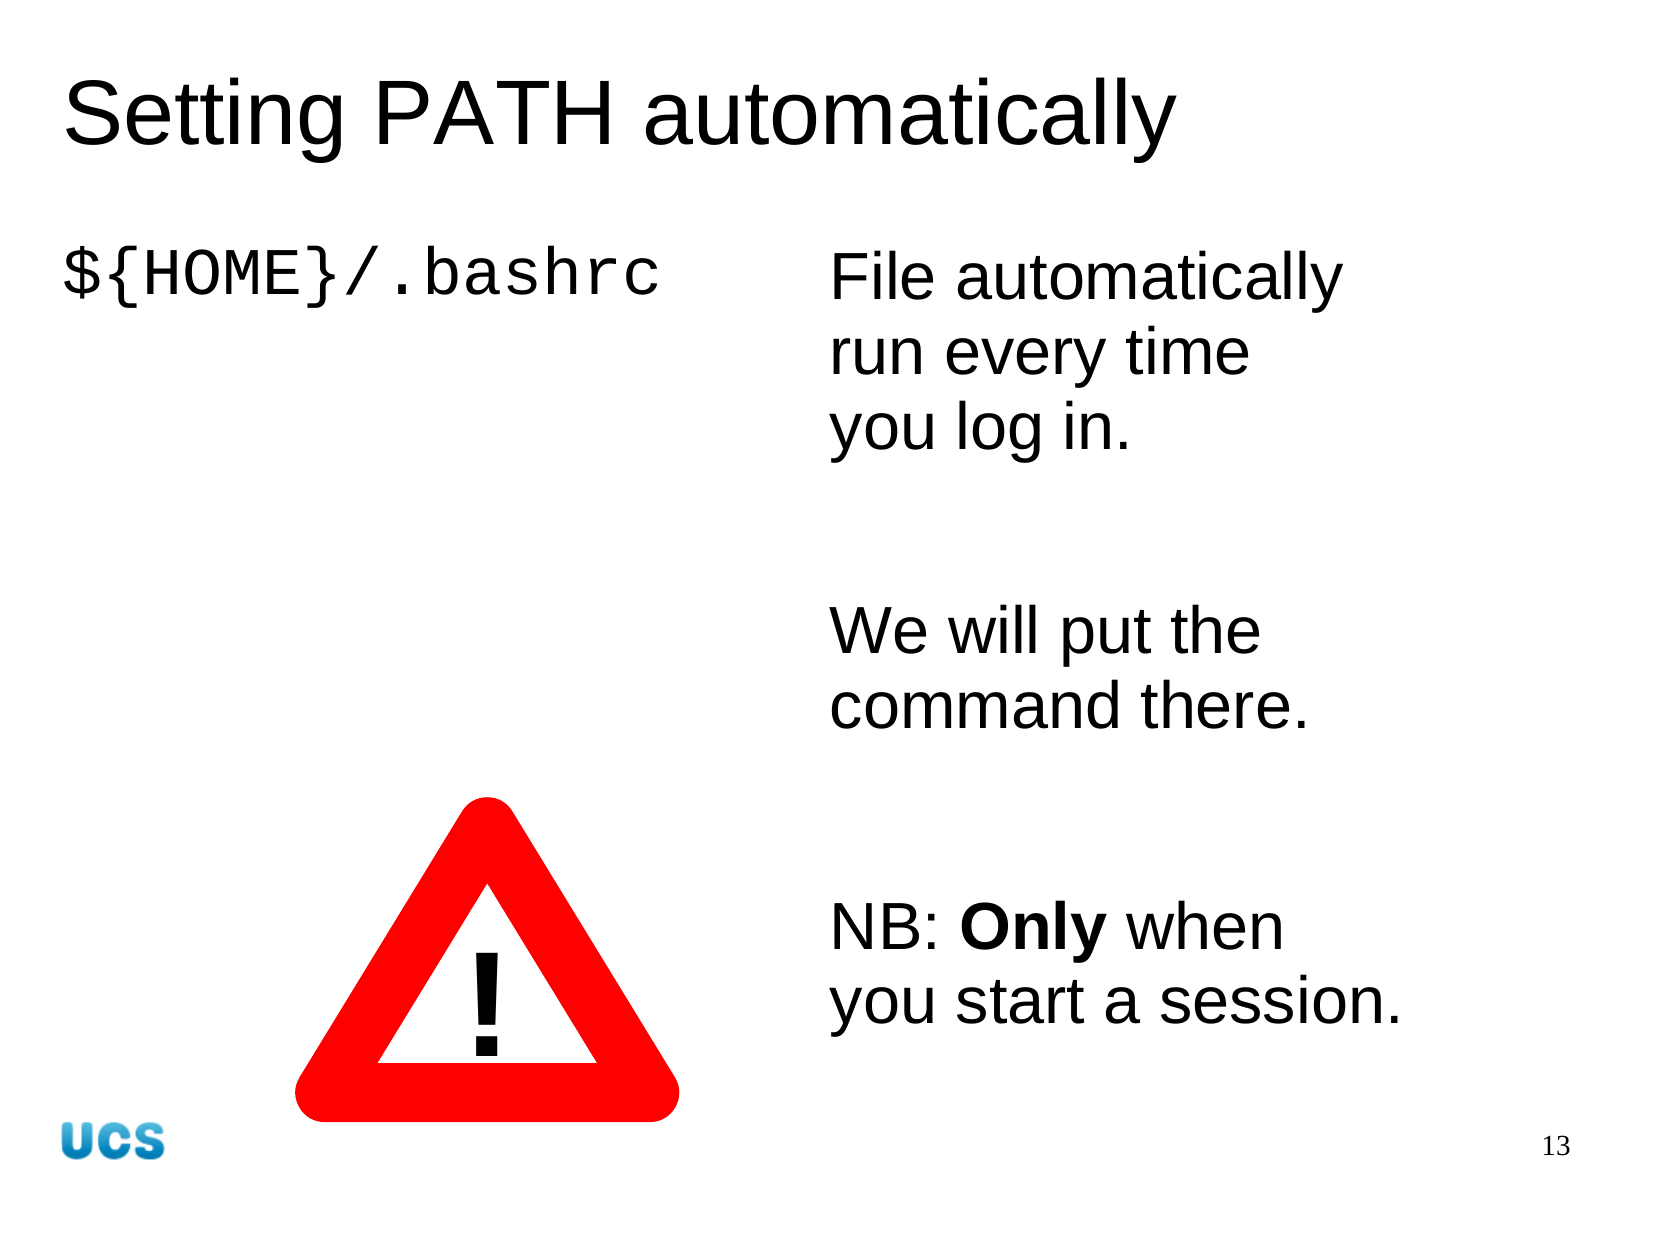

Setting PATH automatically
${HOME}/.bashrc
File automatically
run every time
you log in.
We will put the
command there.
!
NB: Only when
you start a session.
13